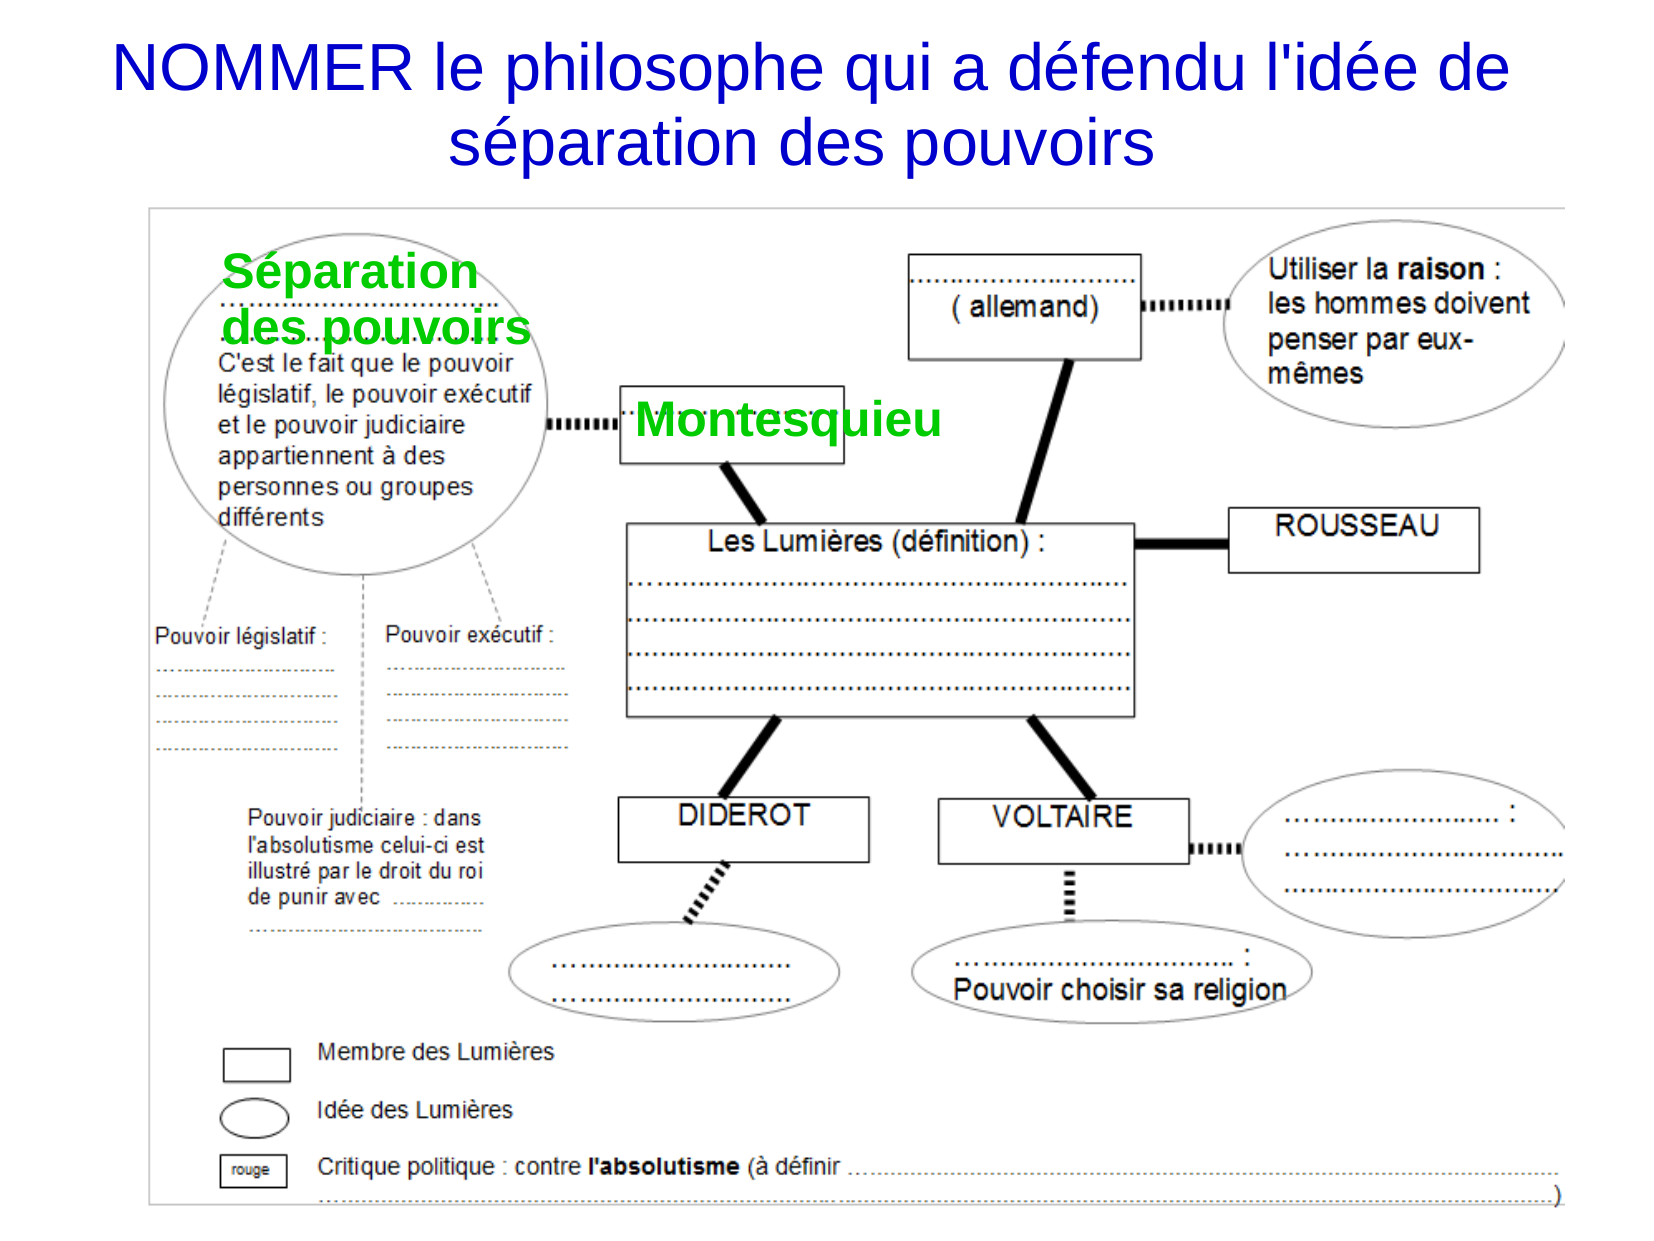

# NOMMER le philosophe qui a défendu l'idée de séparation des pouvoirs
Séparation
des pouvoirs
Montesquieu